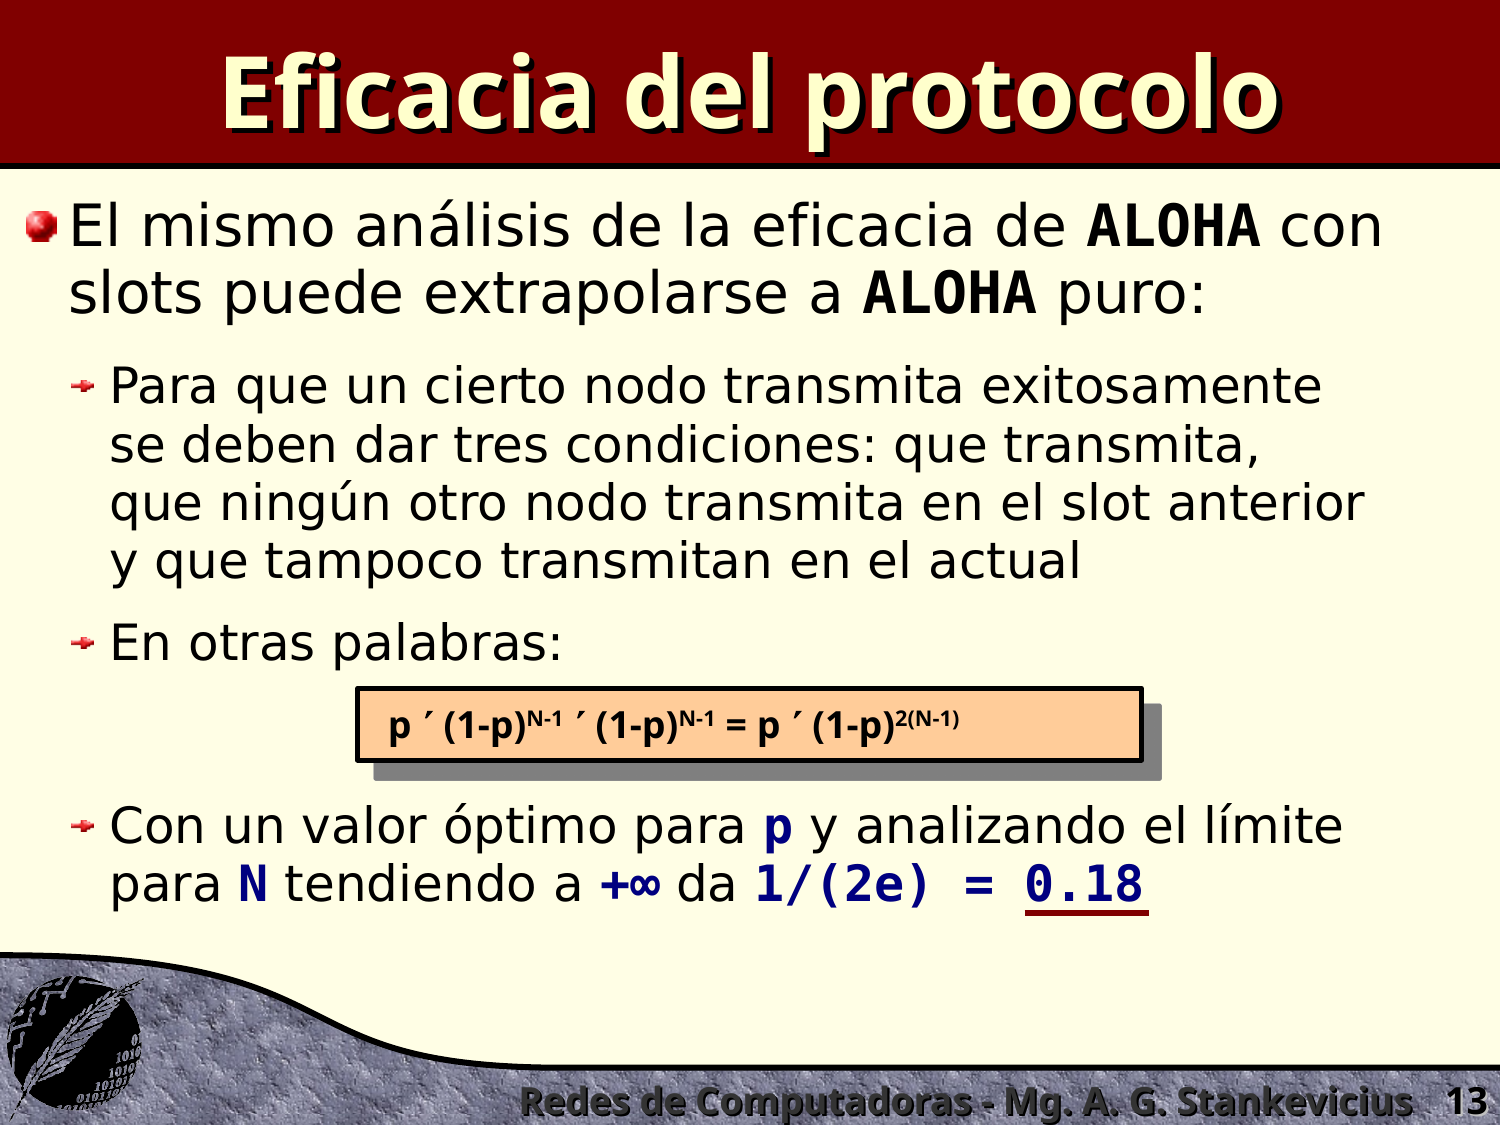

# Eficacia del protocolo
El mismo análisis de la eficacia de ALOHA con slots puede extrapolarse a ALOHA puro:
Para que un cierto nodo transmita exitosamente
se deben dar tres condiciones: que transmita,
que ningún otro nodo transmita en el slot anterior
y que tampoco transmitan en el actual
En otras palabras:
Con un valor óptimo para p y analizando el límite
para N tendiendo a +∞ da 1/(2e) = 0.18
p ´ (1-p)N-1 ´ (1-p)N-1 = p ´ (1-p)2(N-1)
13